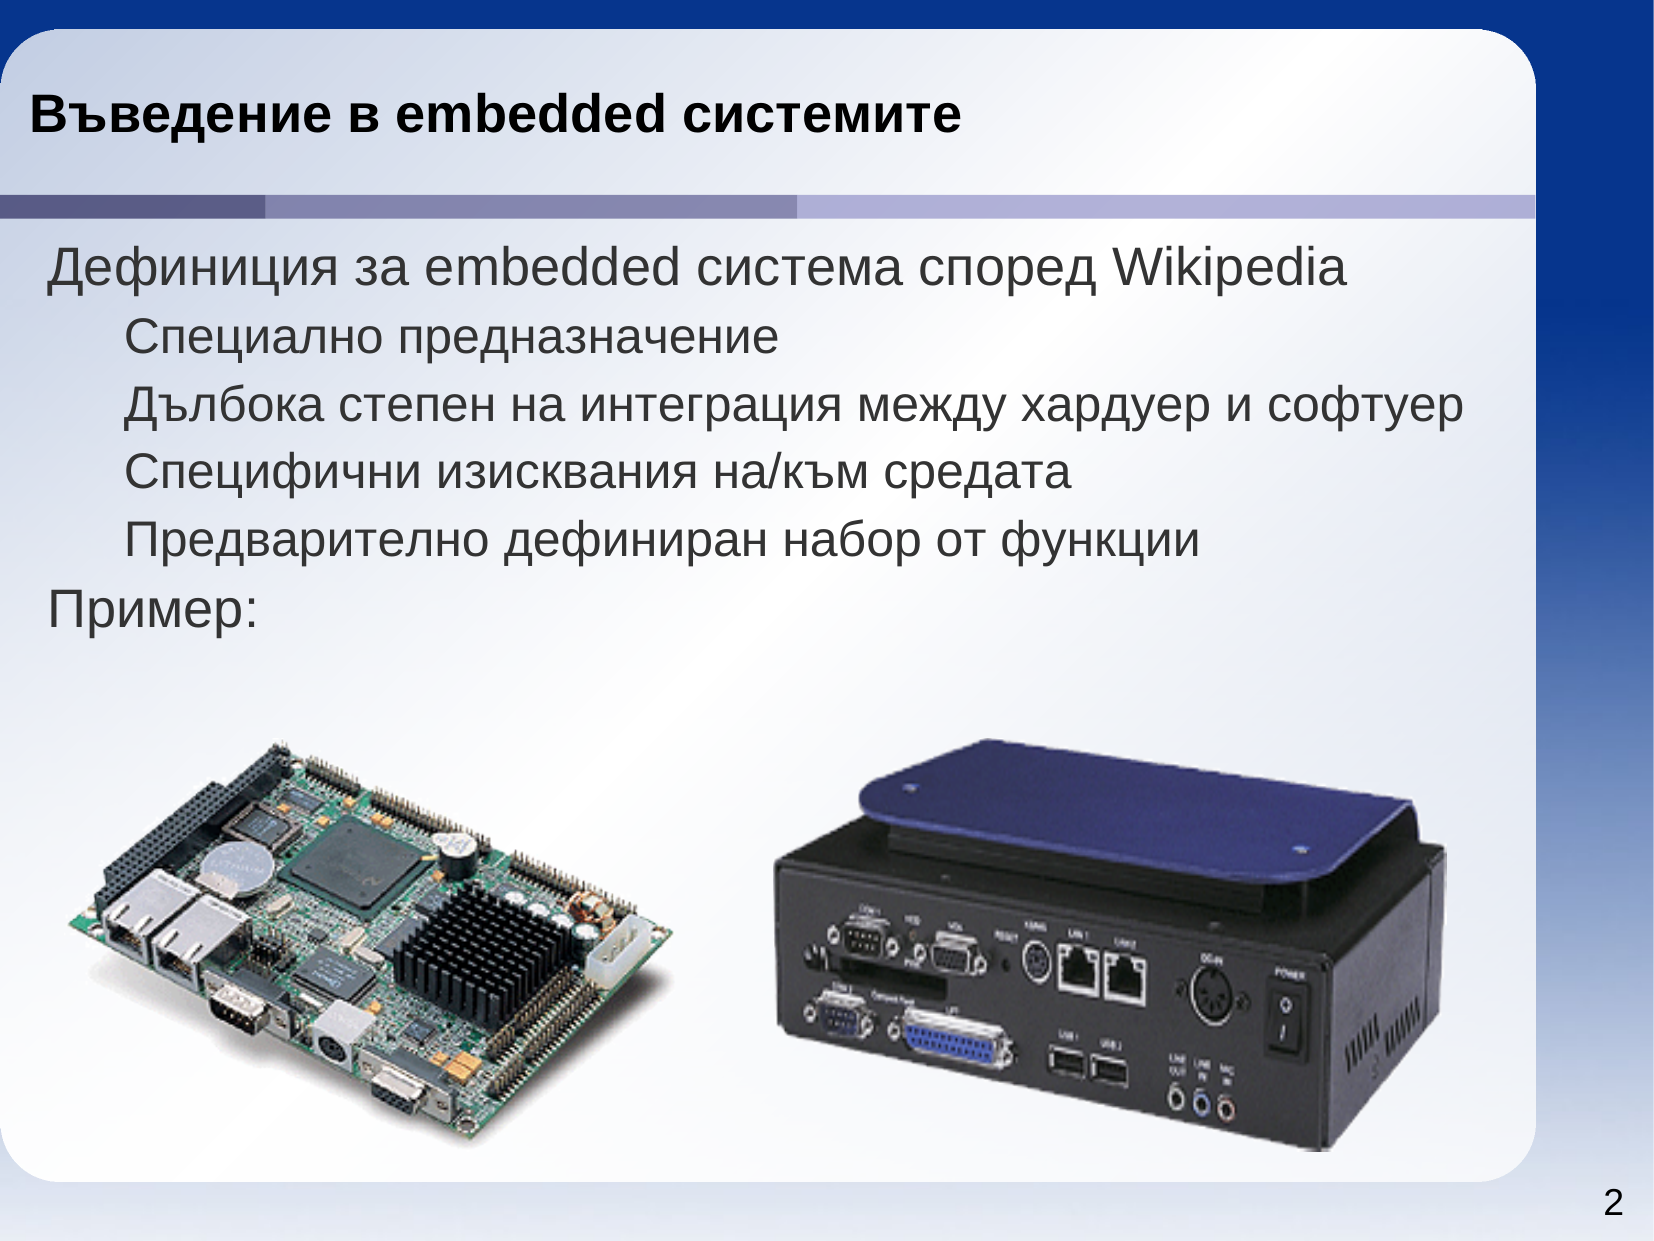

# Въведение в embedded системите
Дефиниция за embedded система според Wikipedia
Специално предназначение
Дълбока степен на интеграция между хардуер и софтуер
Специфични изисквания на/към средата
Предварително дефиниран набор от функции
Пример:
2